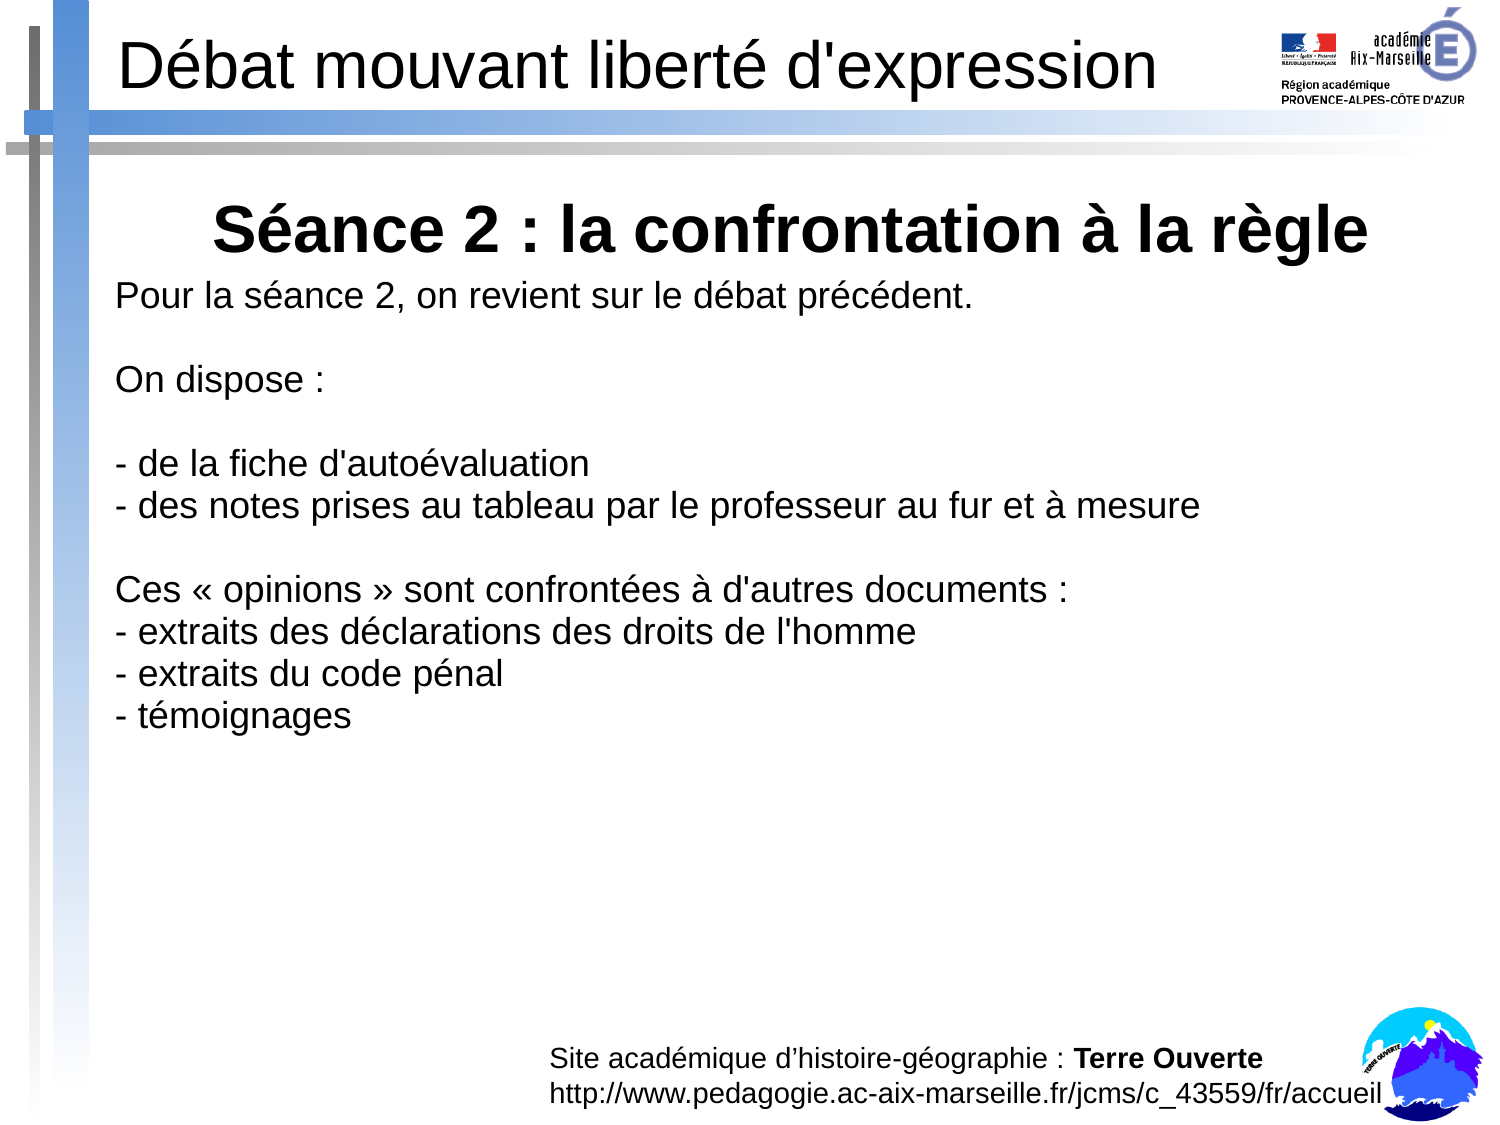

Débat mouvant liberté d'expression
Séance 2 : la confrontation à la règle
Pour la séance 2, on revient sur le débat précédent.
On dispose :
- de la fiche d'autoévaluation
- des notes prises au tableau par le professeur au fur et à mesure
Ces « opinions » sont confrontées à d'autres documents :
- extraits des déclarations des droits de l'homme
- extraits du code pénal
- témoignages
Site académique d’histoire-géographie : Terre Ouverte
http://www.pedagogie.ac-aix-marseille.fr/jcms/c_43559/fr/accueil